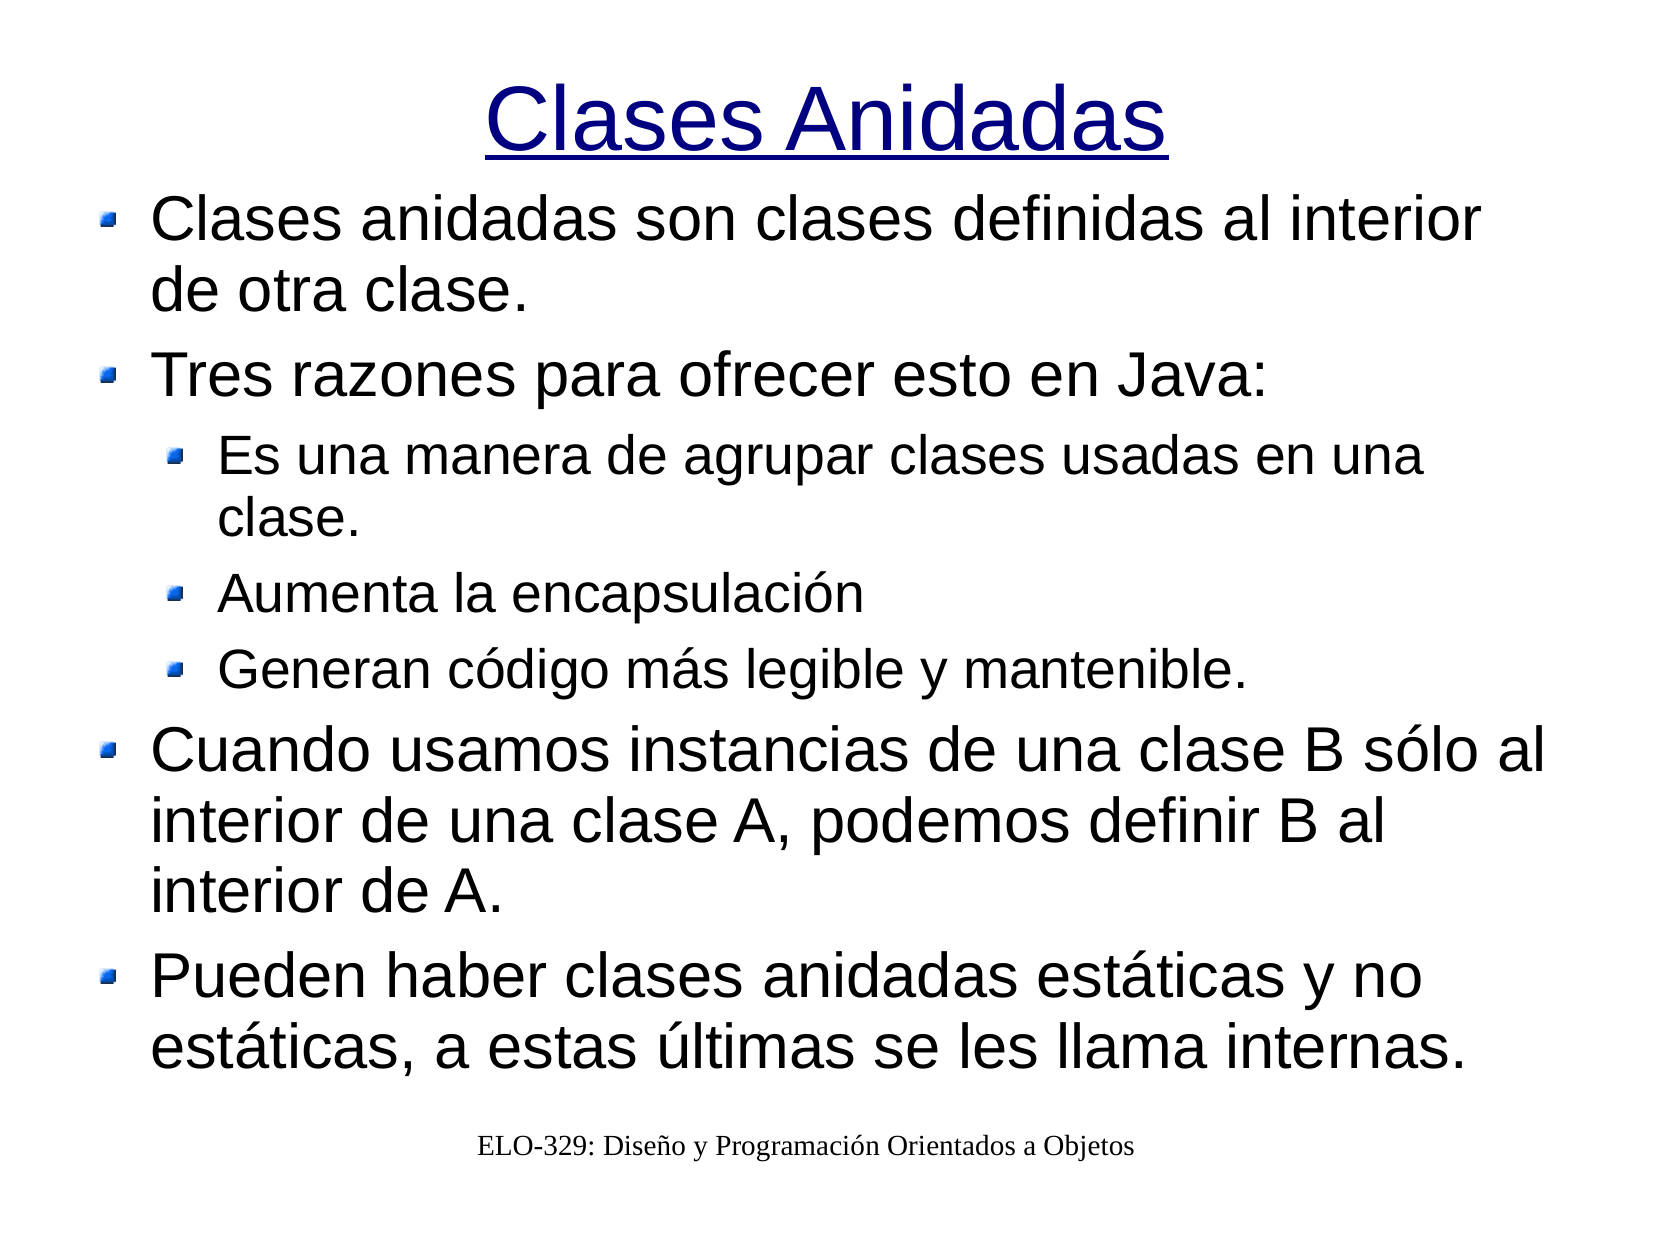

# Clases Anidadas
Clases anidadas son clases definidas al interior de otra clase.
Tres razones para ofrecer esto en Java:
Es una manera de agrupar clases usadas en una clase.
Aumenta la encapsulación
Generan código más legible y mantenible.
Cuando usamos instancias de una clase B sólo al interior de una clase A, podemos definir B al interior de A.
Pueden haber clases anidadas estáticas y no estáticas, a estas últimas se les llama internas.